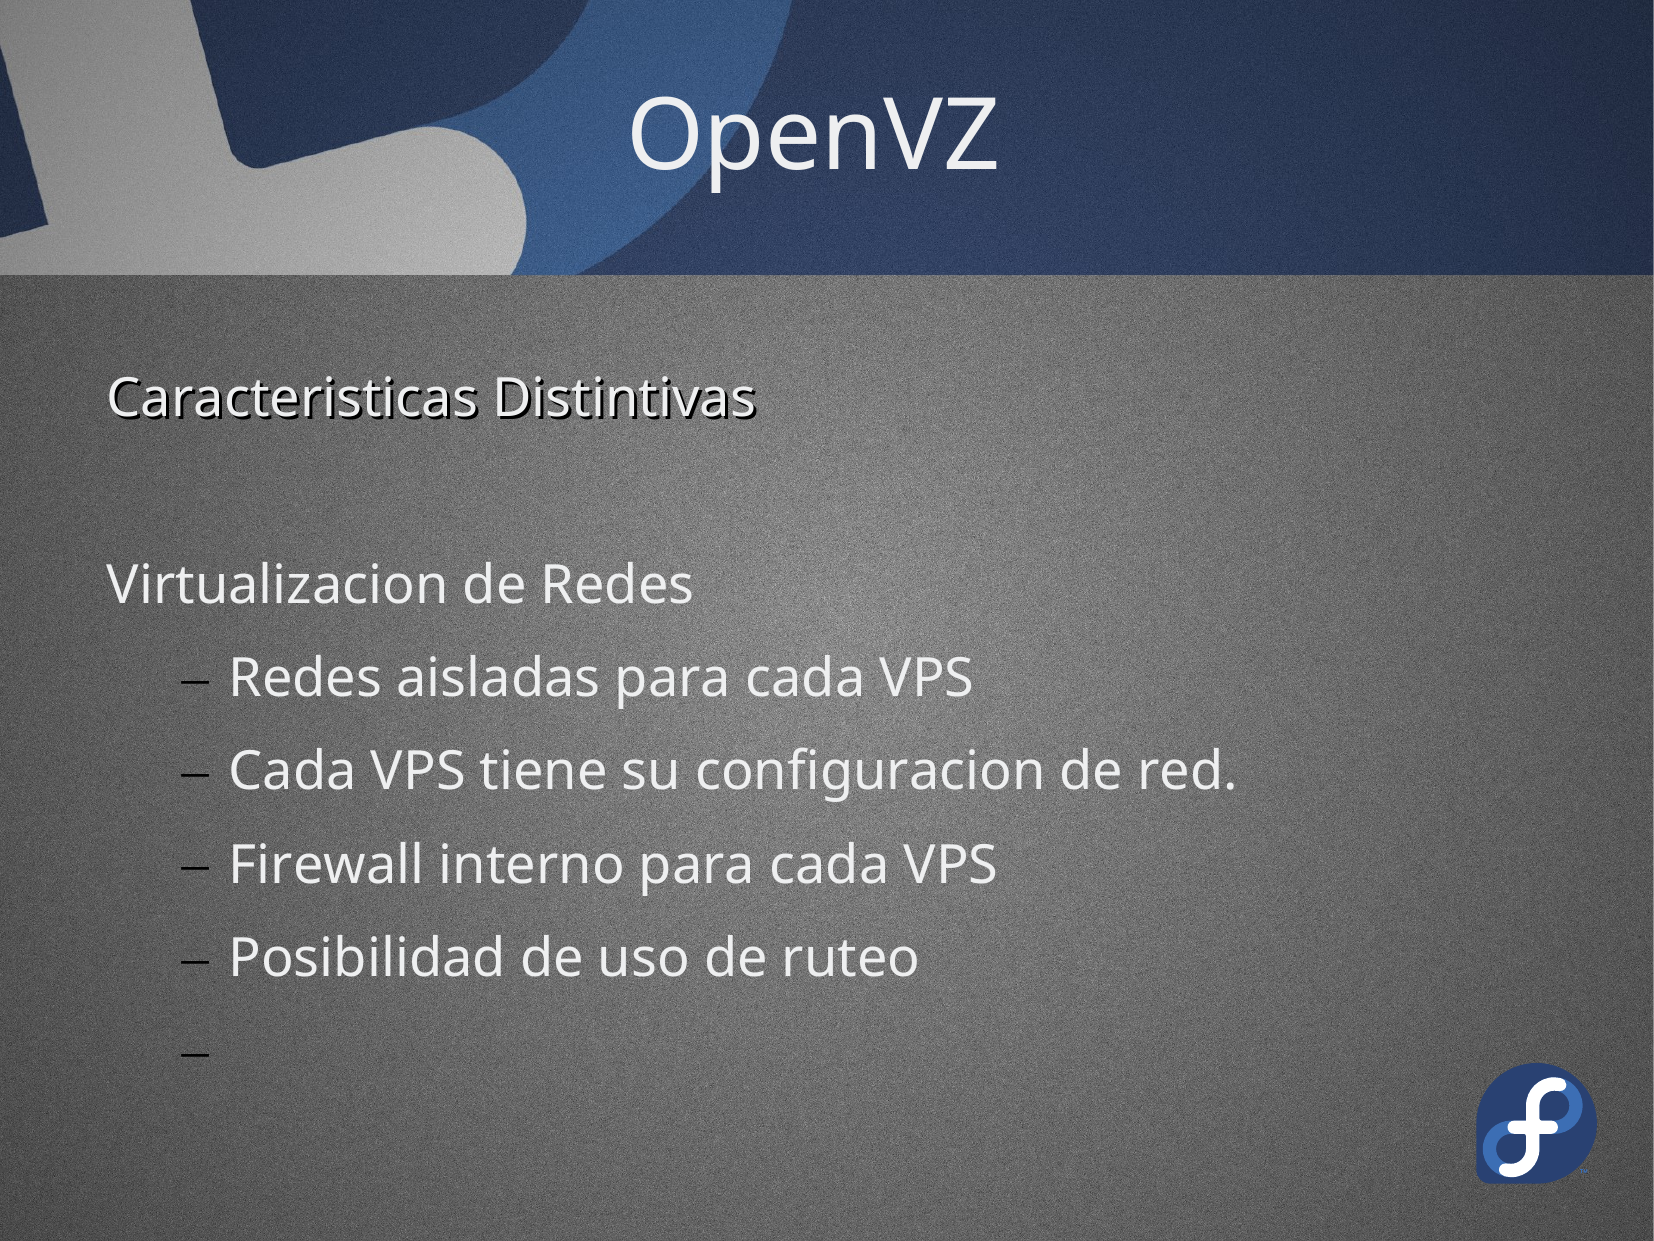

OpenVZ
Caracteristicas Distintivas
Virtualizacion de Redes
Redes aisladas para cada VPS
Cada VPS tiene su configuracion de red.
Firewall interno para cada VPS
Posibilidad de uso de ruteo